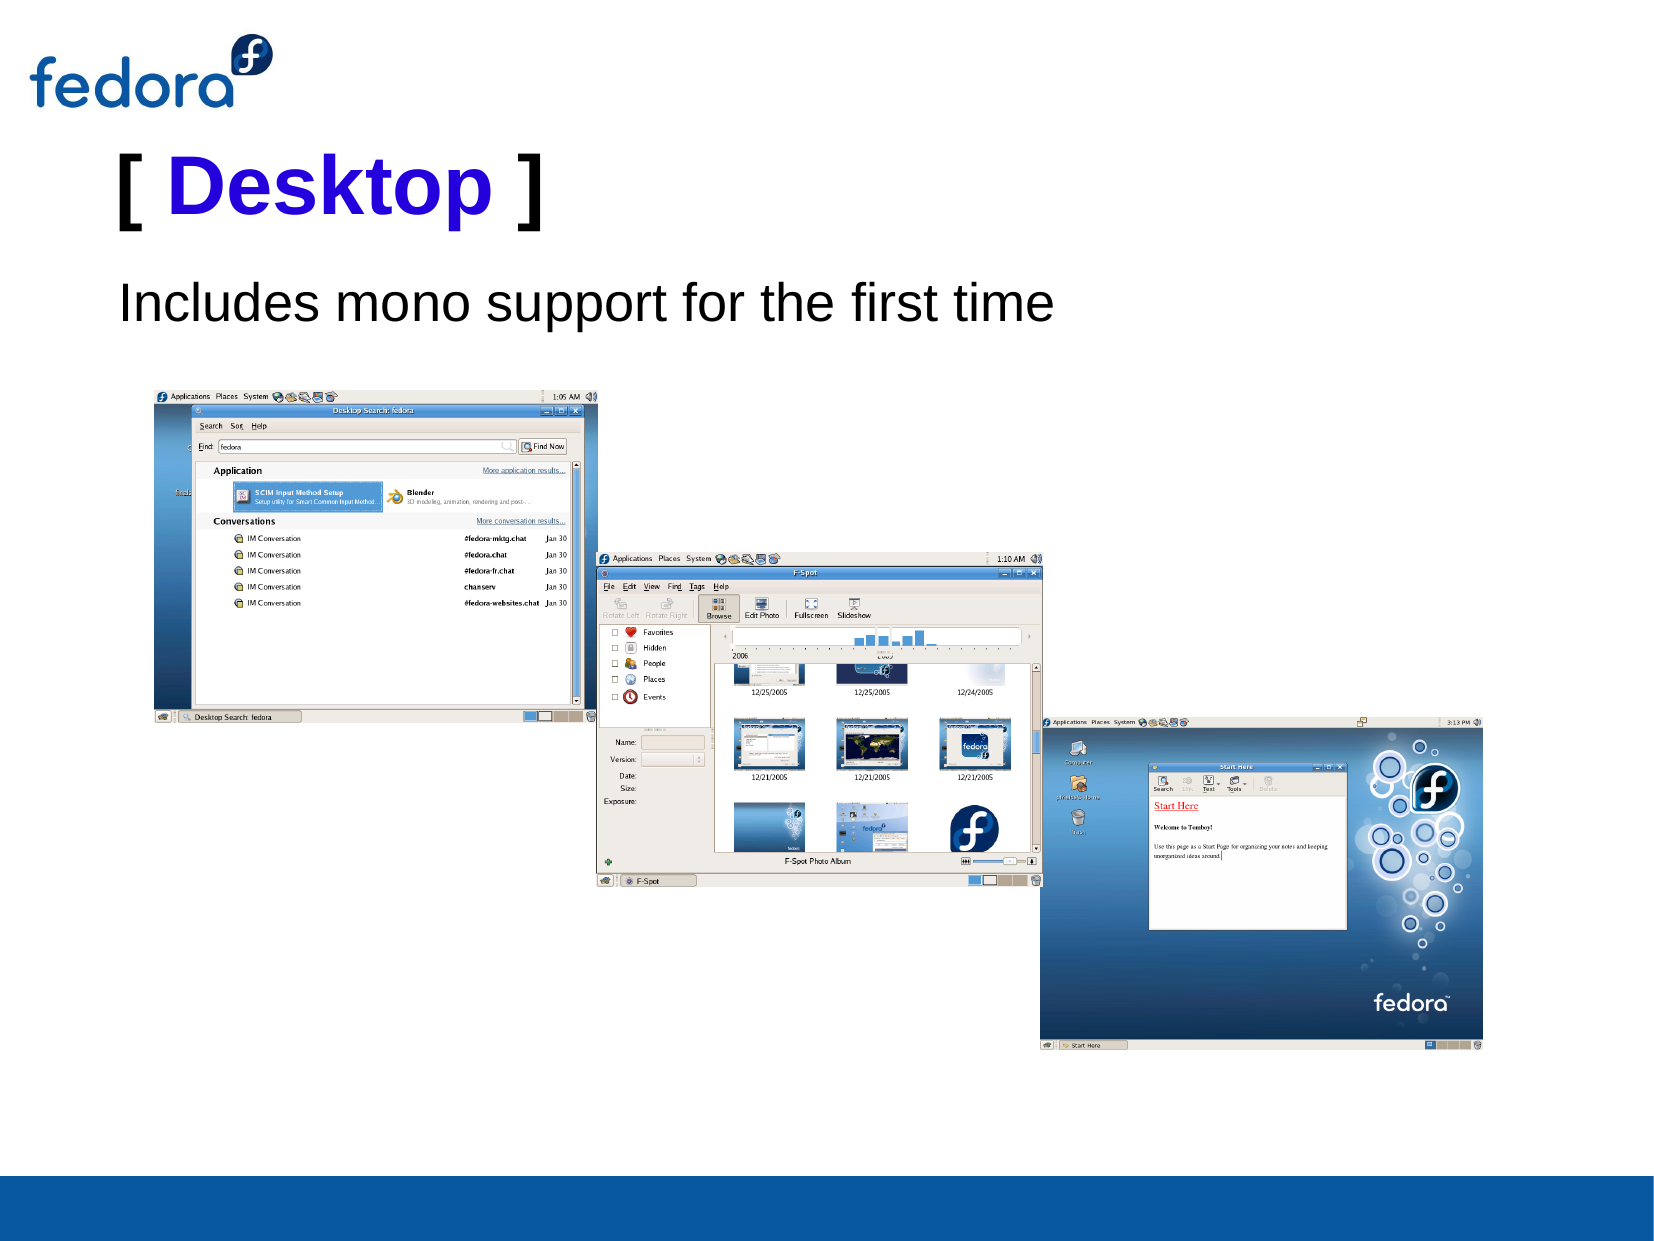

# [ Desktop ]
Includes mono support for the first time